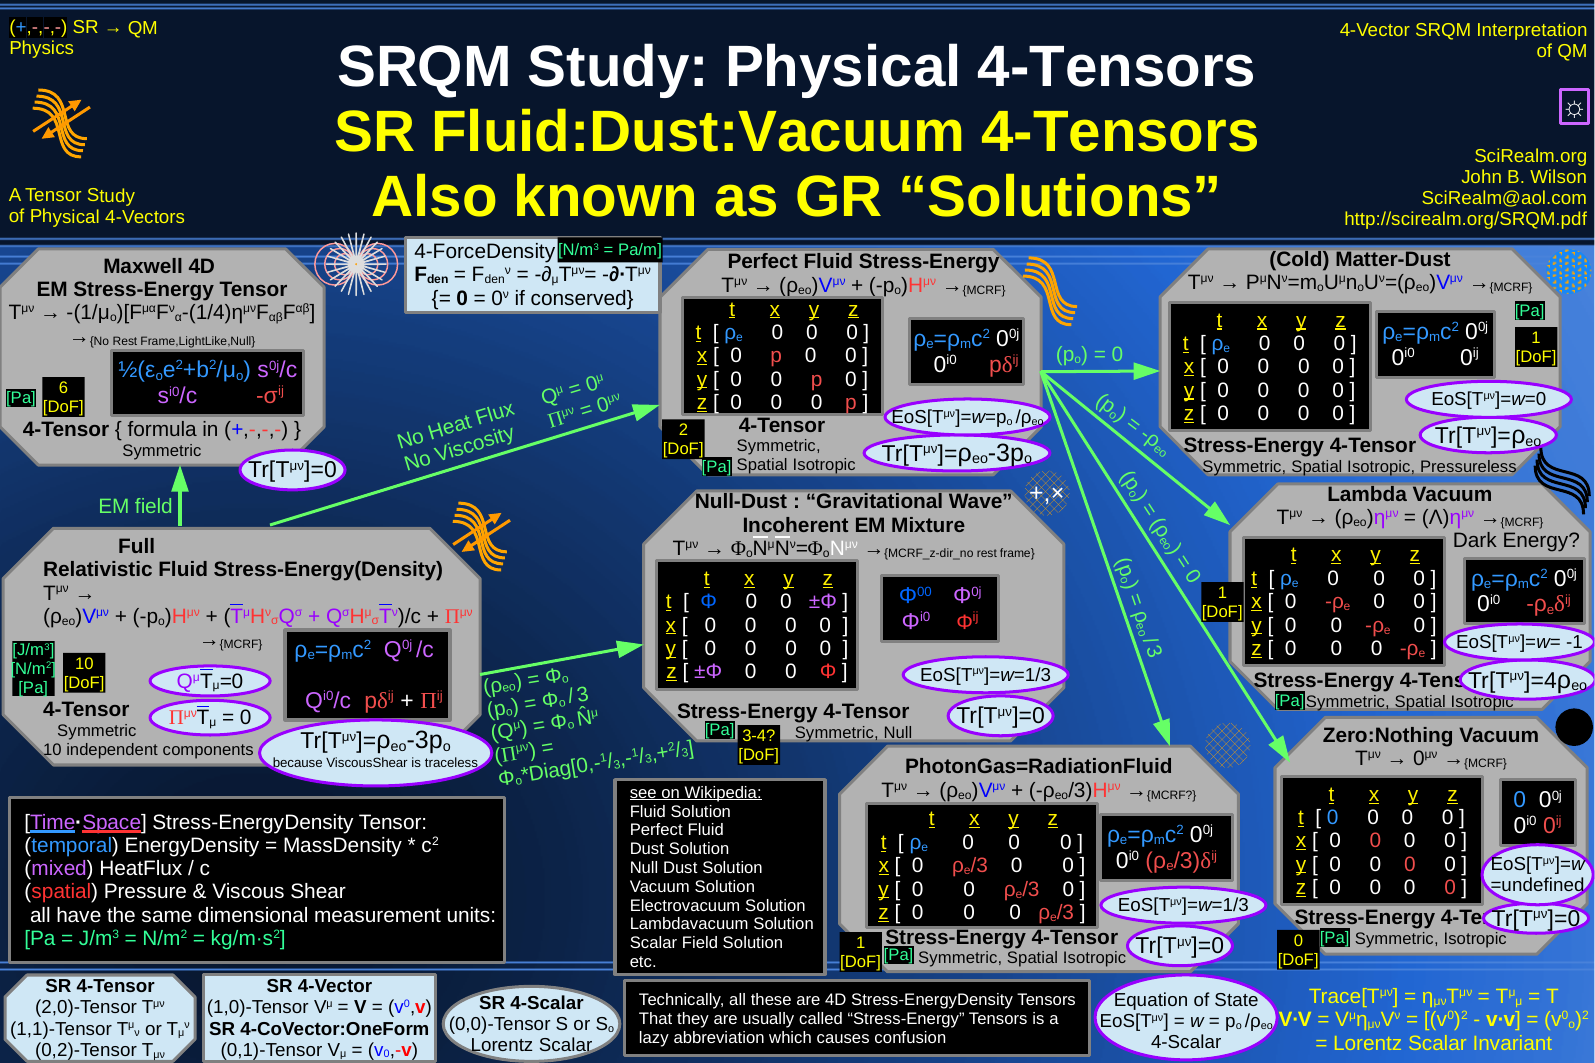

(+,-,-,-) SR → QM
Physics
A Tensor Study
of Physical 4-Vectors
4-Vector SRQM Interpretation
of QM
SciRealm.org
John B. Wilson
SciRealm@aol.com
http://scirealm.org/SRQM.pdf
# SRQM Study: Physical 4-Tensors SR Fluid:Dust:Vacuum 4-Tensors Also known as GR “Solutions”
☼
4-ForceDensity
Fden = Fdenν = -∂μTμν= -∂∙Tμν
{= 0 = 0ν if conserved}
[N/m3 = Pa/m]
(Cold) Matter-Dust
Tμν → PμNν=moUμnoUν=(ρeo)Vμν →{MCRF}
Stress-Energy 4-Tensor
Symmetric, Spatial Isotropic, Pressureless
Maxwell 4D
EM Stress-Energy Tensor
Tμν → -(1/μo)[FμαFνα-(1/4)ημνFαβFαβ]
→{No Rest Frame,LightLike,Null}
4-Tensor { formula in (+,-,-,-) }
Symmetric
 ½(εoe2+b2/μo) s0j/c
 si0/c -σij
 Perfect Fluid Stress-Energy
 Tμν → (ρeo)Vμν + (-po)Hμν →{MCRF}
 4-Tensor
 Symmetric,
 Spatial Isotropic
[Pa]
 t x y z
t [ ρe 0 0 0 ]
x [ 0 p 0 0 ]
y [ 0 0 p 0 ]
z [ 0 0 0 p ]
 t x y z
t [ ρe 0 0 0 ]
x [ 0 0 0 0 ]
y [ 0 0 0 0 ]
z [ 0 0 0 0 ]
 ρe=ρmc2 00j
 0i0 0ij
 ρe=ρmc2 00j
 0i0 pδij
1
[DoF]
(po) = 0
6
[DoF]
[Pa]
EoS[Tμν]=w=0
No Heat Flux	Qμ = 0μ
No Viscosity	Πμν = 0μν
EoS[Tμν]=w=po /ρeo
(po) = -ρeo
Tr[Tμν]=ρeo
2
[DoF]
Tr[Tμν]=ρeo-3po
[Pa]
Tr[Tμν]=0
+,×
Lambda Vacuum
Tμν → (ρeo)ημν = (Λ)ημν →{MCRF}
		 Dark Energy?
Stress-Energy 4-Tensor
Symmetric, Spatial Isotropic
EM field
Null-Dust : “Gravitational Wave”
Incoherent EM Mixture
Tμν → ΦoNμNν=ΦoNμν →{MCRF_z-dir_no rest frame}
Stress-Energy 4-Tensor
Symmetric, Null
 t x y z
t [ Φ 0 0 ±Φ ]
x [ 0 0 0 0 ]
y [ 0 0 0 0 ]
z [ ±Φ 0 0 Φ ]
 Φ00 Φ0j
 Φi0 Φij
(po) = (ρeo) = 0
	Full
Relativistic Fluid Stress-Energy(Density)
Tμν →
(ρeo)Vμν + (-po)Hμν + (TμHνσQσ + QσHμσTν)/c + Πμν
		 →{MCRF}
4-Tensor
 Symmetric
10 independent components
 ρe=ρmc2 Q0j /c
 Qi0/c pδij + Πij
 t x y z
t [ ρe 0 0 0 ]
x [ 0 -ρe 0 0 ]
y [ 0 0 -ρe 0 ]
z [ 0 0 0 -ρe ]
 ρe=ρmc2 00j
 0i0 -ρeδij
1
[DoF]
(po) = ρeo / 3
EoS[Tμν]=w= -1
[J/m3]
[N/m2]
[Pa]
(ρeo) = Φo
(po) = Φo / 3
(Qμ) = Φo N̂μ
(Πμν) =
Φo*Diag[0,-1/3,-1/3,+2/3]
10
[DoF]
EoS[Tμν]=w=1/3
Tr[Tμν]=4ρeo
QμTμ=0
[Pa]
Tr[Tμν]=0
ΠμνTμ = 0
[Pa]
Zero:Nothing Vacuum
Tμν → 0μν →{MCRF}
Stress-Energy 4-Tensor
Symmetric, Isotropic
Tr[Tμν]=ρeo-3po
because ViscousShear is traceless
3-4?
[DoF]
PhotonGas=RadiationFluid
Tμν → (ρeo)Vμν + (-ρeo/3)Hμν →{MCRF?}
Stress-Energy 4-Tensor
Symmetric, Spatial Isotropic
 t x y z
t [ 0 0 0 0 ]
x [ 0 0 0 0 ]
y [ 0 0 0 0 ]
z [ 0 0 0 0 ]
see on Wikipedia:
Fluid Solution
Perfect Fluid
Dust Solution
Null Dust Solution
Vacuum Solution
Electrovacuum Solution
Lambdavacuum Solution
Scalar Field Solution
etc.
 0 00j
 0i0 0ij
[Time·Space] Stress-EnergyDensity Tensor:
(temporal) EnergyDensity = MassDensity * c2
(mixed) HeatFlux / c
(spatial) Pressure & Viscous Shear
 all have the same dimensional measurement units:
[Pa = J/m3 = N/m2 = kg/m·s2]
 t x y z
t [ ρe 0 0 0 ]
x [ 0 ρe/3 0 0 ]
y [ 0 0 ρe/3 0 ]
z [ 0 0 0 ρe/3 ]
 ρe=ρmc2 00j
 0i0 (ρe/3)δij
EoS[Tμν]=w
=undefined
EoS[Tμν]=w=1/3
Tr[Tμν]=0
[Pa]
Tr[Tμν]=0
0
[DoF]
1
[DoF]
[Pa]
SR 4-Tensor
(2,0)-Tensor Tμν
(1,1)-Tensor Tμν or Tμν
(0,2)-Tensor Tμν
SR 4-Vector
(1,0)-Tensor Vμ = V = (v0,v)
SR 4-CoVector:OneForm
(0,1)-Tensor Vμ = (v0,-v)
Equation of State
EoS[Tμν] = w = po /ρeo
4-Scalar
Trace[Tμν] = ημνTμν = Tμμ = T
V∙V = VμημνVν = [(v0)2 - v∙v] = (v0o)2
= Lorentz Scalar Invariant
Technically, all these are 4D Stress-EnergyDensity Tensors
That they are usually called “Stress-Energy” Tensors is a
lazy abbreviation which causes confusion
SR 4-Scalar
(0,0)-Tensor S or So
Lorentz Scalar